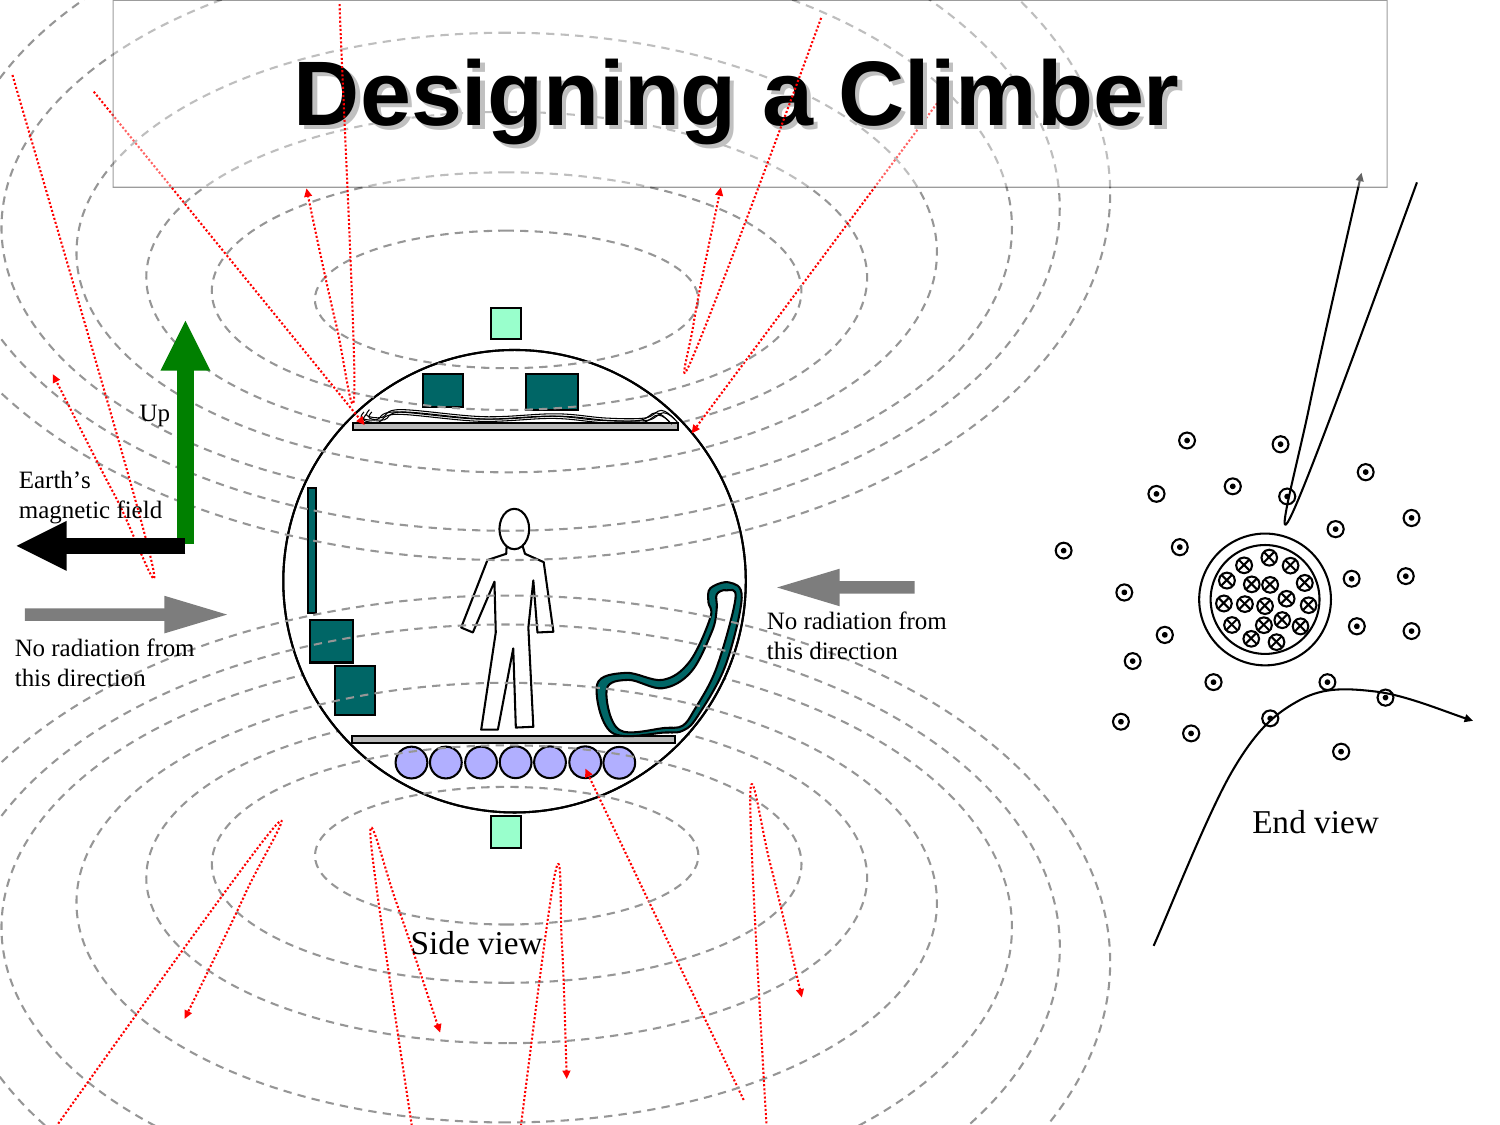

# Designing a Climber
Up
Earth’s magnetic field
No radiation from this direction
No radiation from this direction
End view
Side view